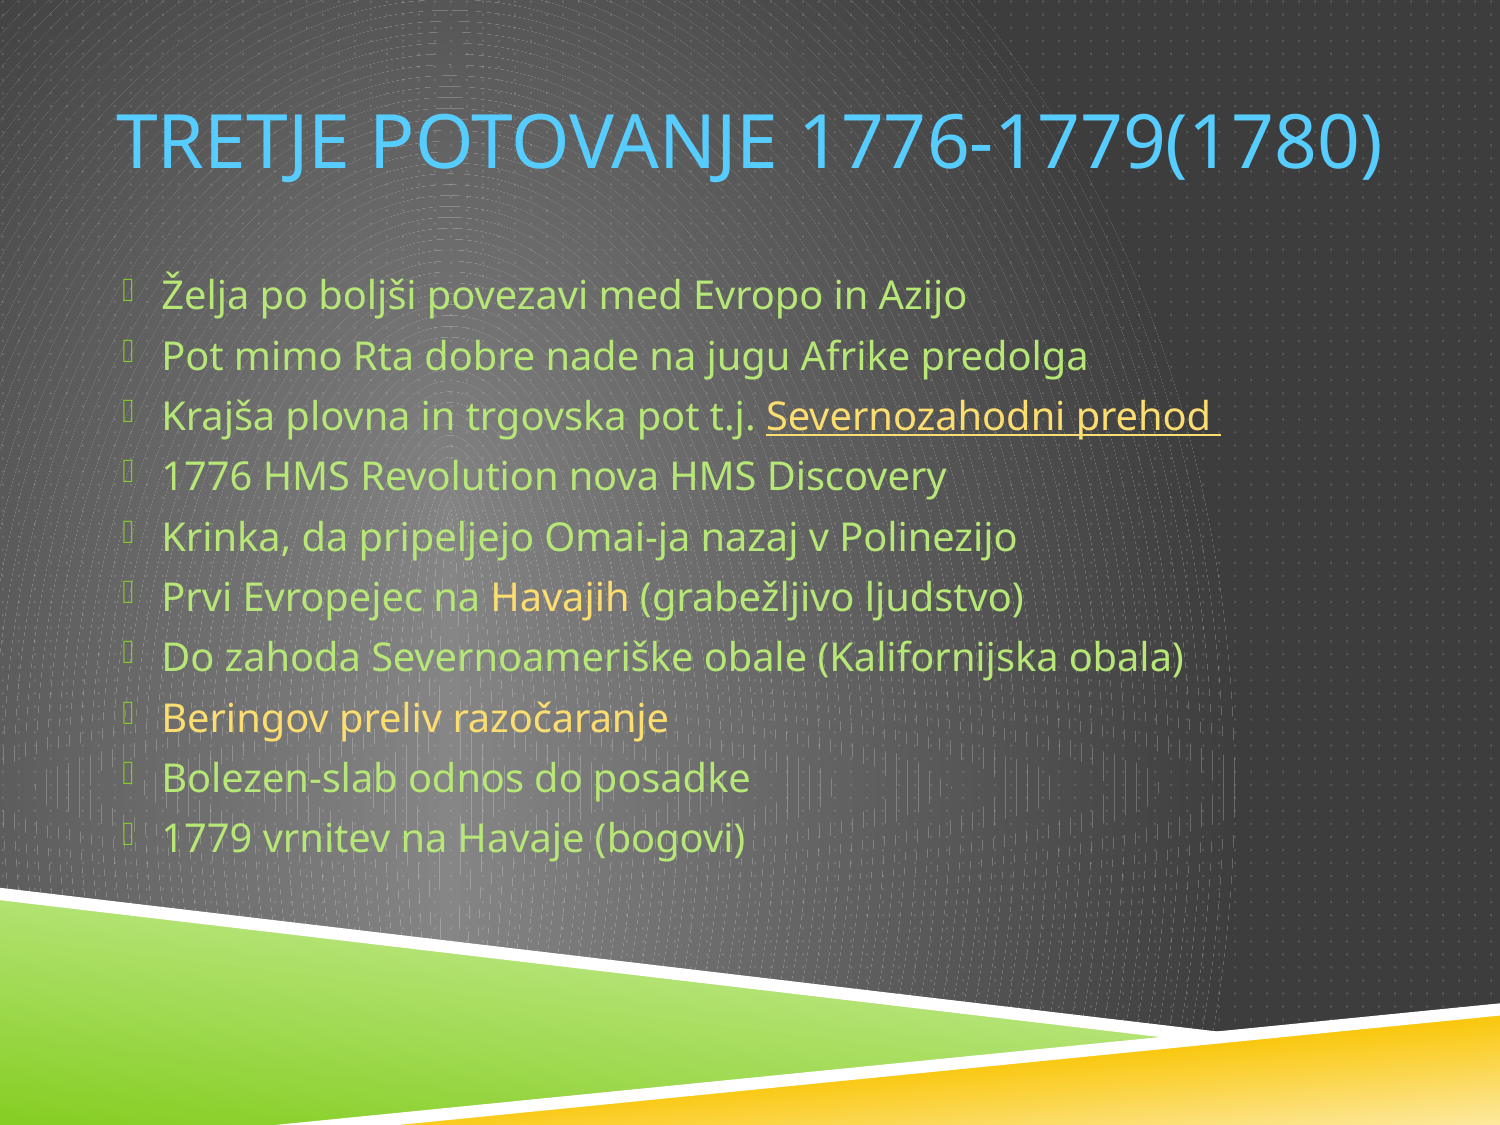

# Tretje potovanje 1776-1779(1780)
Želja po boljši povezavi med Evropo in Azijo
Pot mimo Rta dobre nade na jugu Afrike predolga
Krajša plovna in trgovska pot t.j. Severnozahodni prehod
1776 HMS Revolution nova HMS Discovery
Krinka, da pripeljejo Omai-ja nazaj v Polinezijo
Prvi Evropejec na Havajih (grabežljivo ljudstvo)
Do zahoda Severnoameriške obale (Kalifornijska obala)
Beringov preliv razočaranje
Bolezen-slab odnos do posadke
1779 vrnitev na Havaje (bogovi)